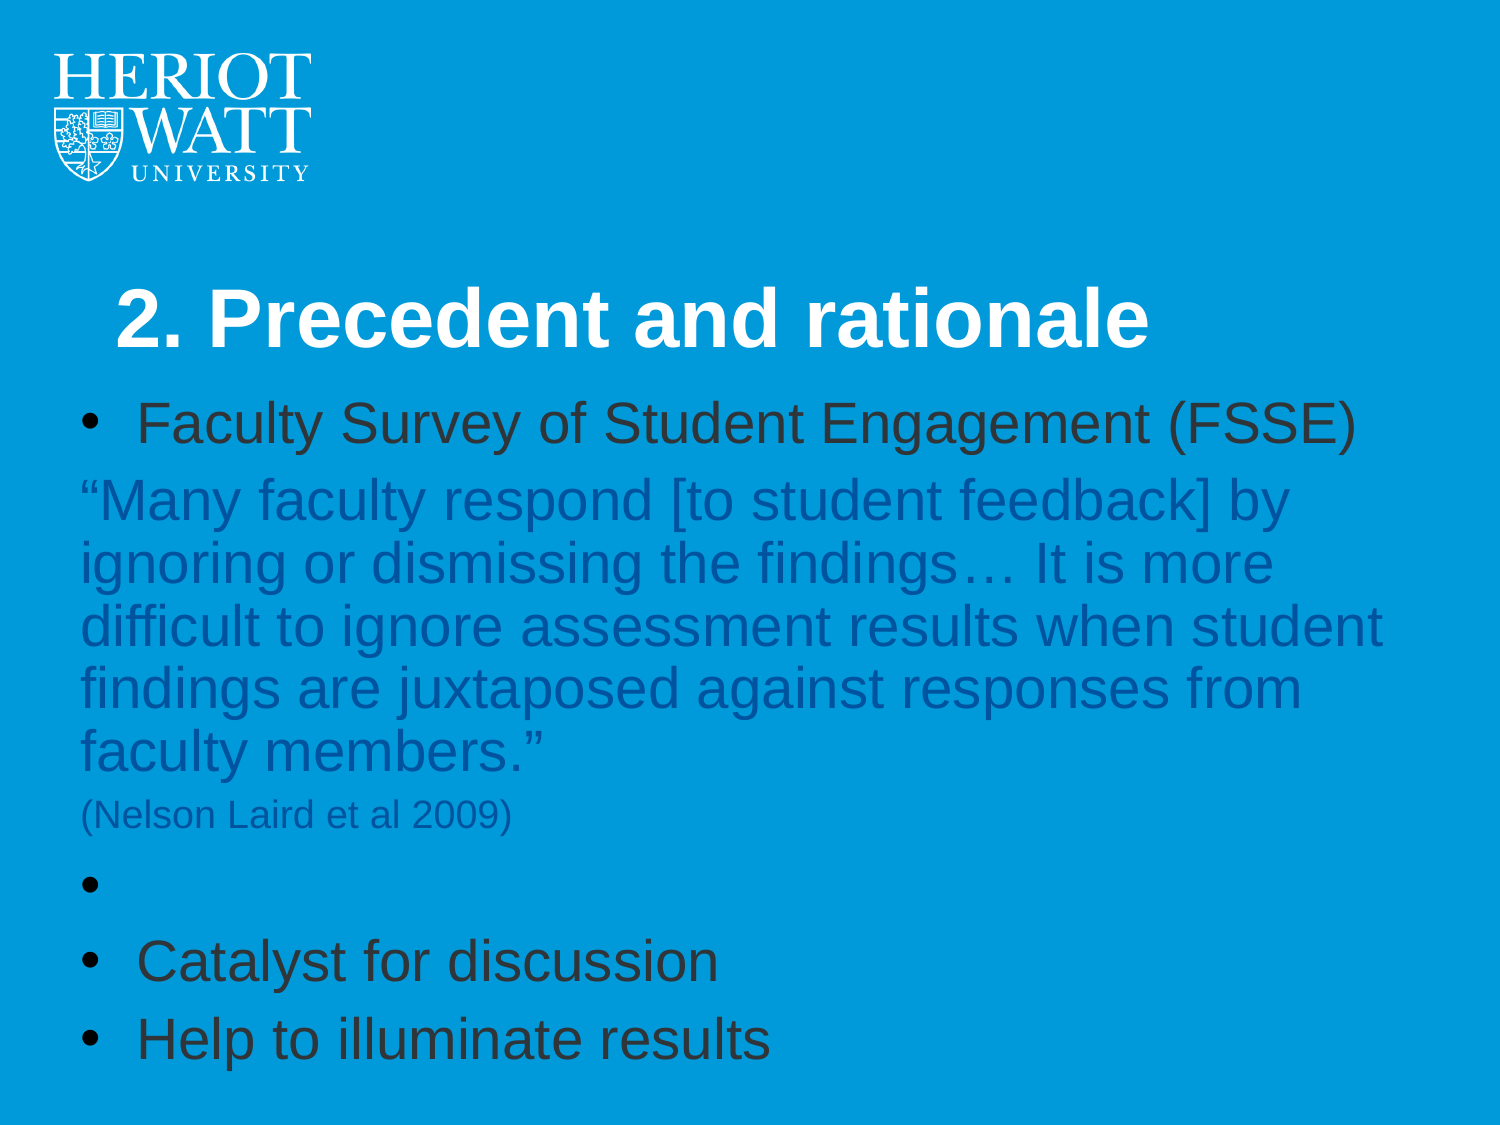

# 2. Precedent and rationale
Faculty Survey of Student Engagement (FSSE)
“Many faculty respond [to student feedback] by ignoring or dismissing the findings… It is more difficult to ignore assessment results when student findings are juxtaposed against responses from faculty members.”
(Nelson Laird et al 2009)
Catalyst for discussion
Help to illuminate results